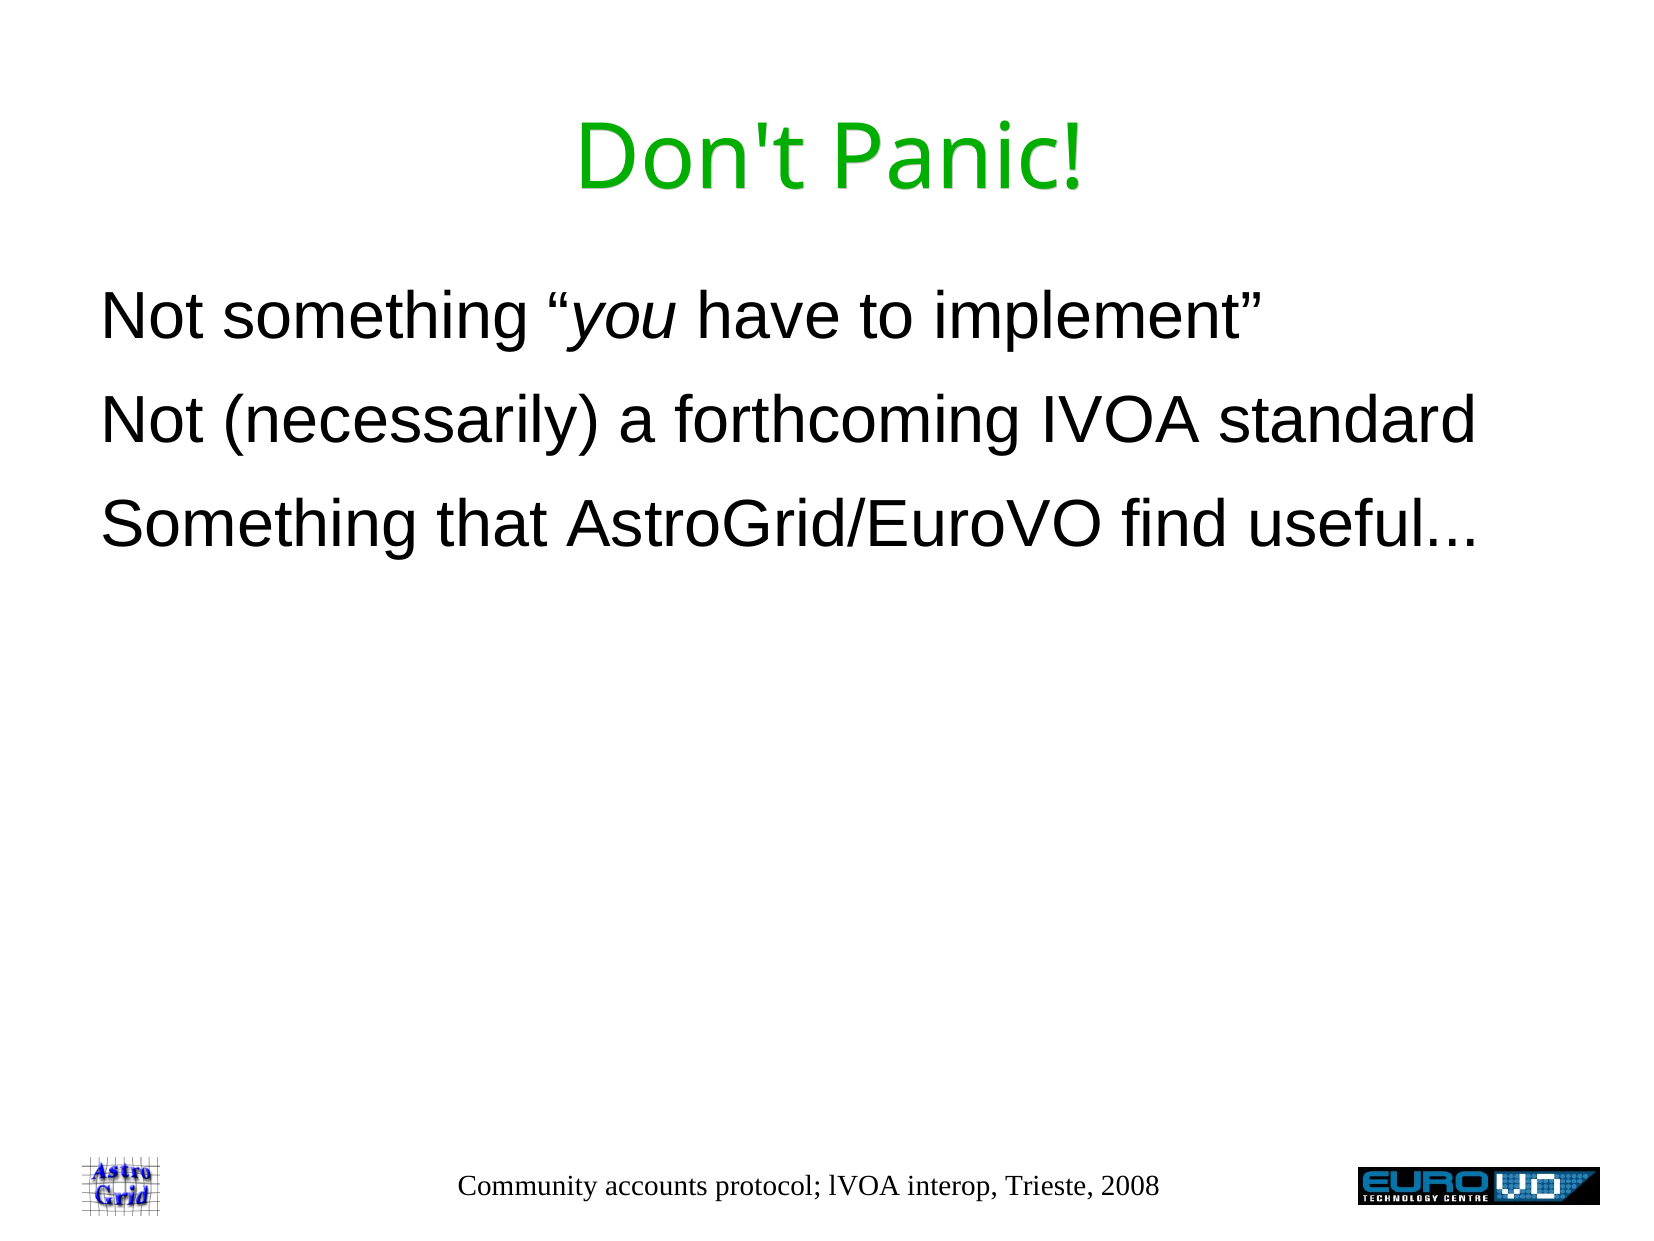

# Don't Panic!
Not something “you have to implement”
Not (necessarily) a forthcoming IVOA standard
Something that AstroGrid/EuroVO find useful...
Community accounts protocol; lVOA interop, Trieste, 2008